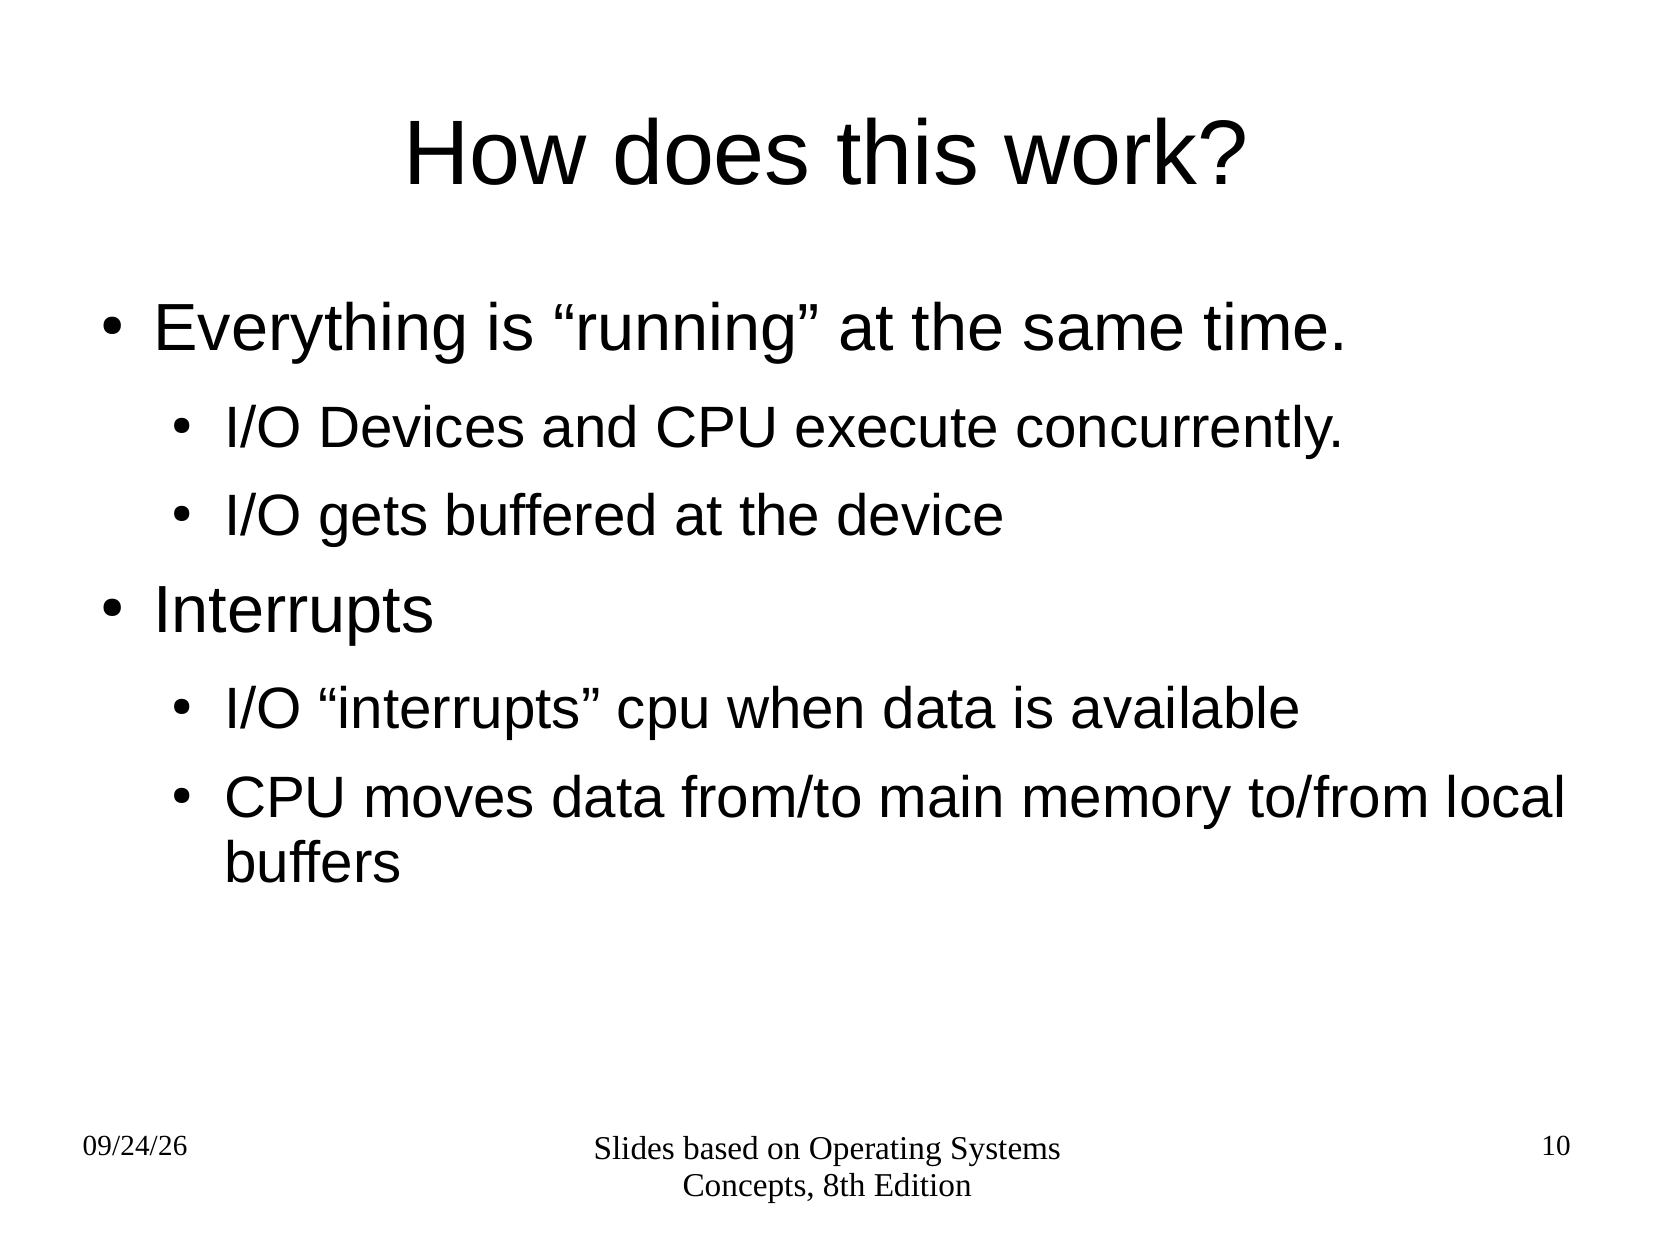

# How does this work?
Everything is “running” at the same time.
I/O Devices and CPU execute concurrently.
I/O gets buffered at the device
Interrupts
I/O “interrupts” cpu when data is available
CPU moves data from/to main memory to/from local buffers
10